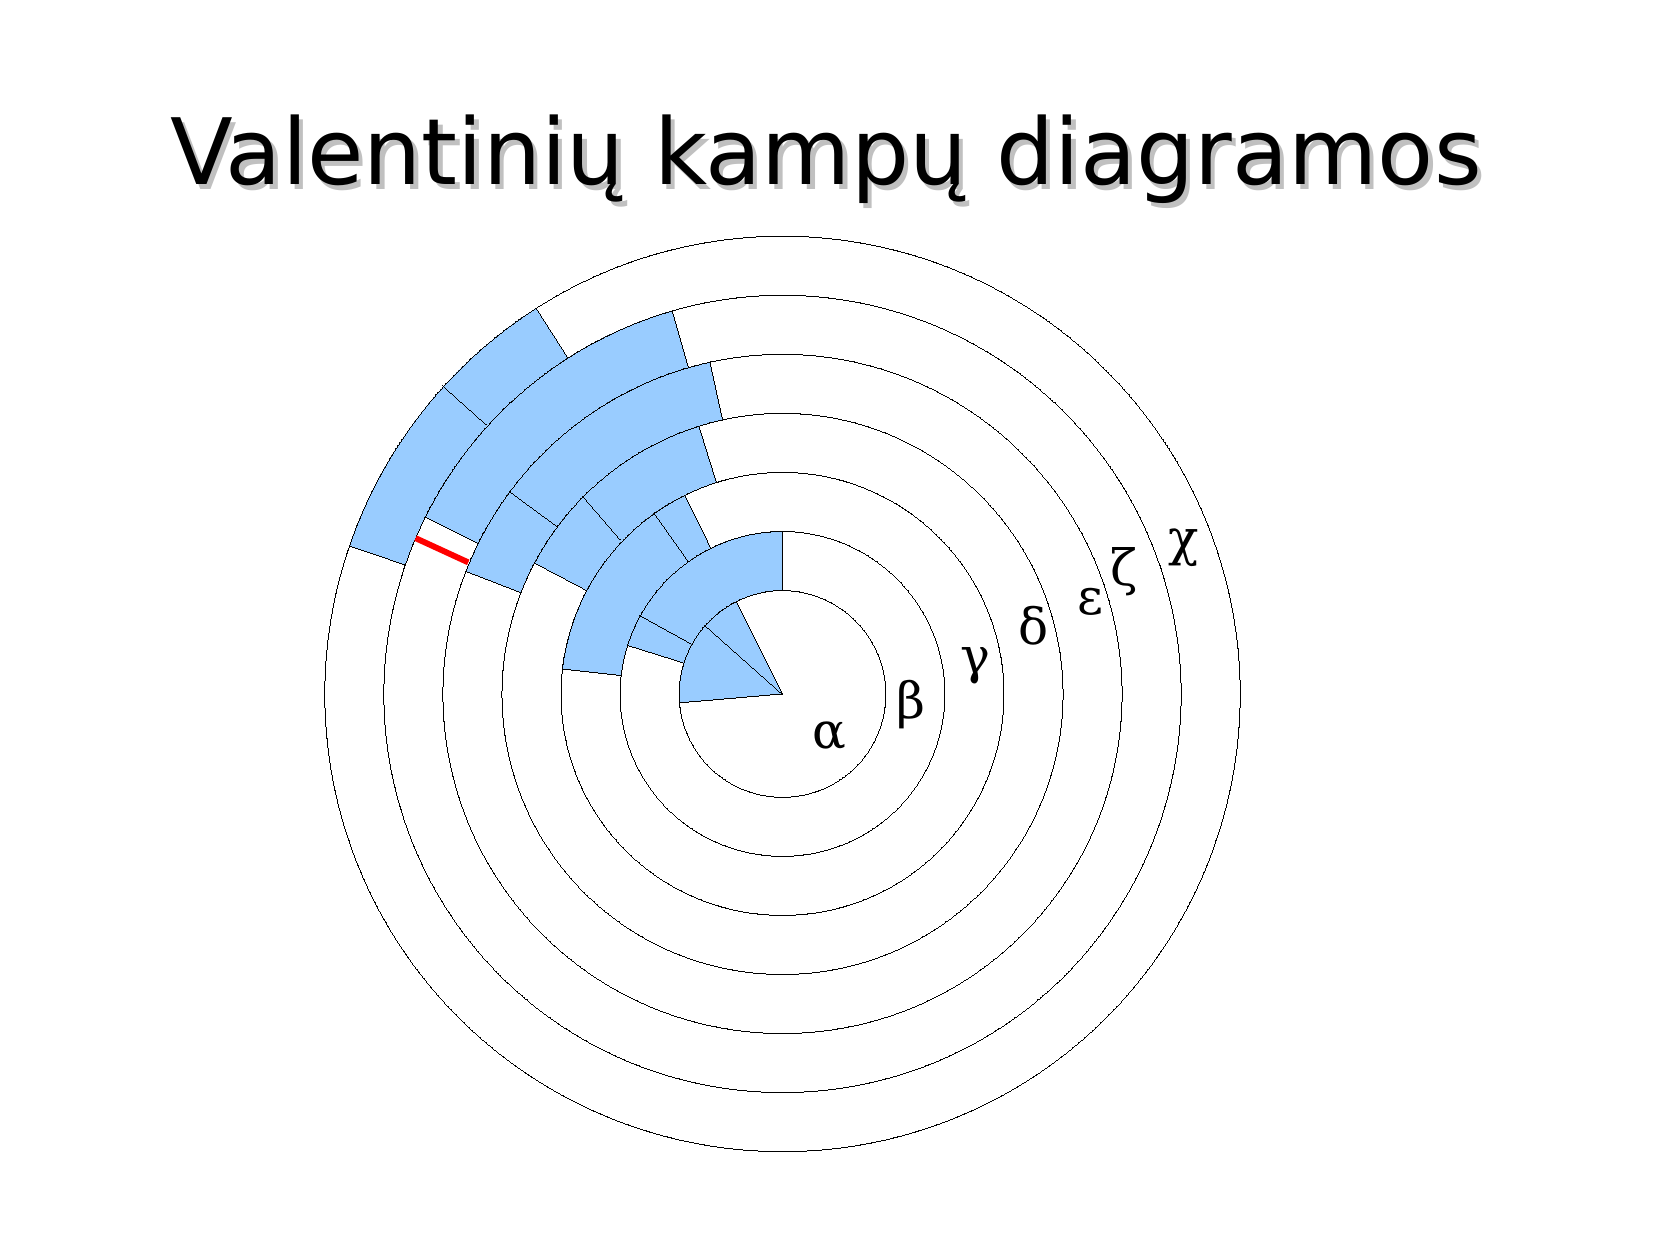

# Valentinių kampų diagramos
χ
ζ
ε
δ
γ
β
α